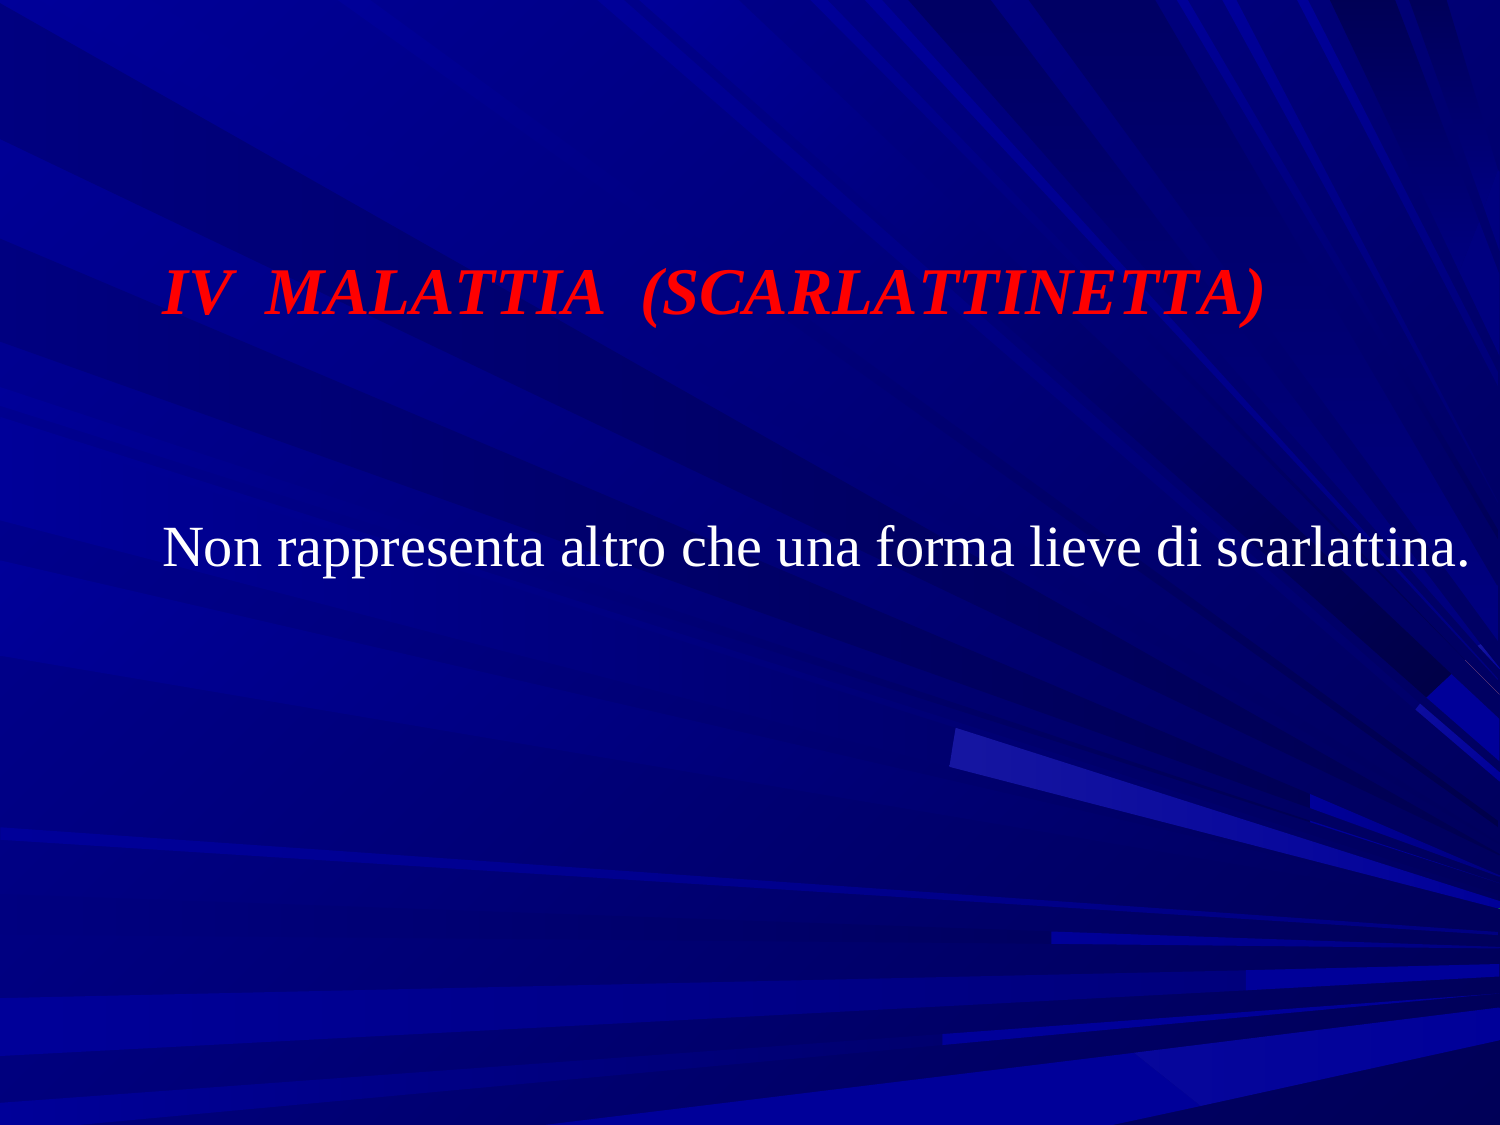

IV MALATTIA (SCARLATTINETTA)
Non rappresenta altro che una forma lieve di scarlattina.